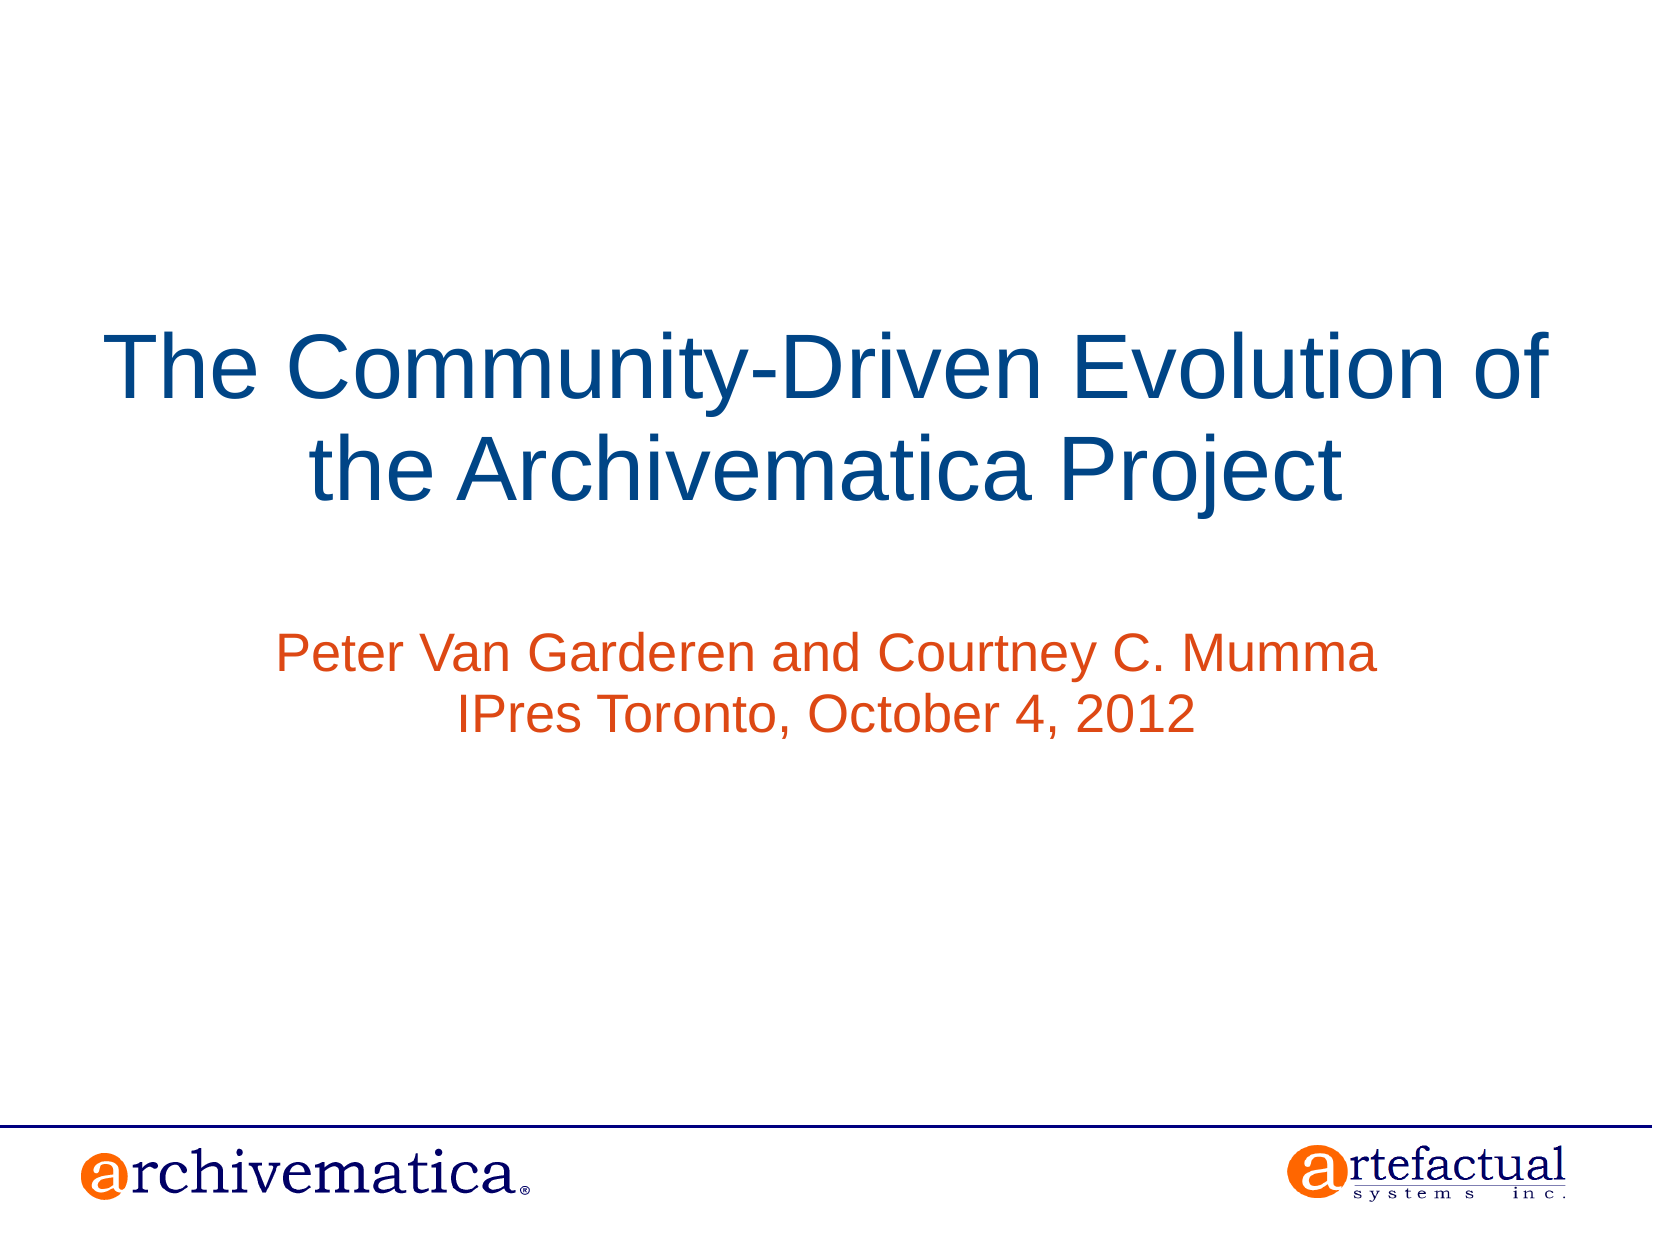

# The Community-Driven Evolution of the Archivematica Project
Peter Van Garderen and Courtney C. Mumma
IPres Toronto, October 4, 2012